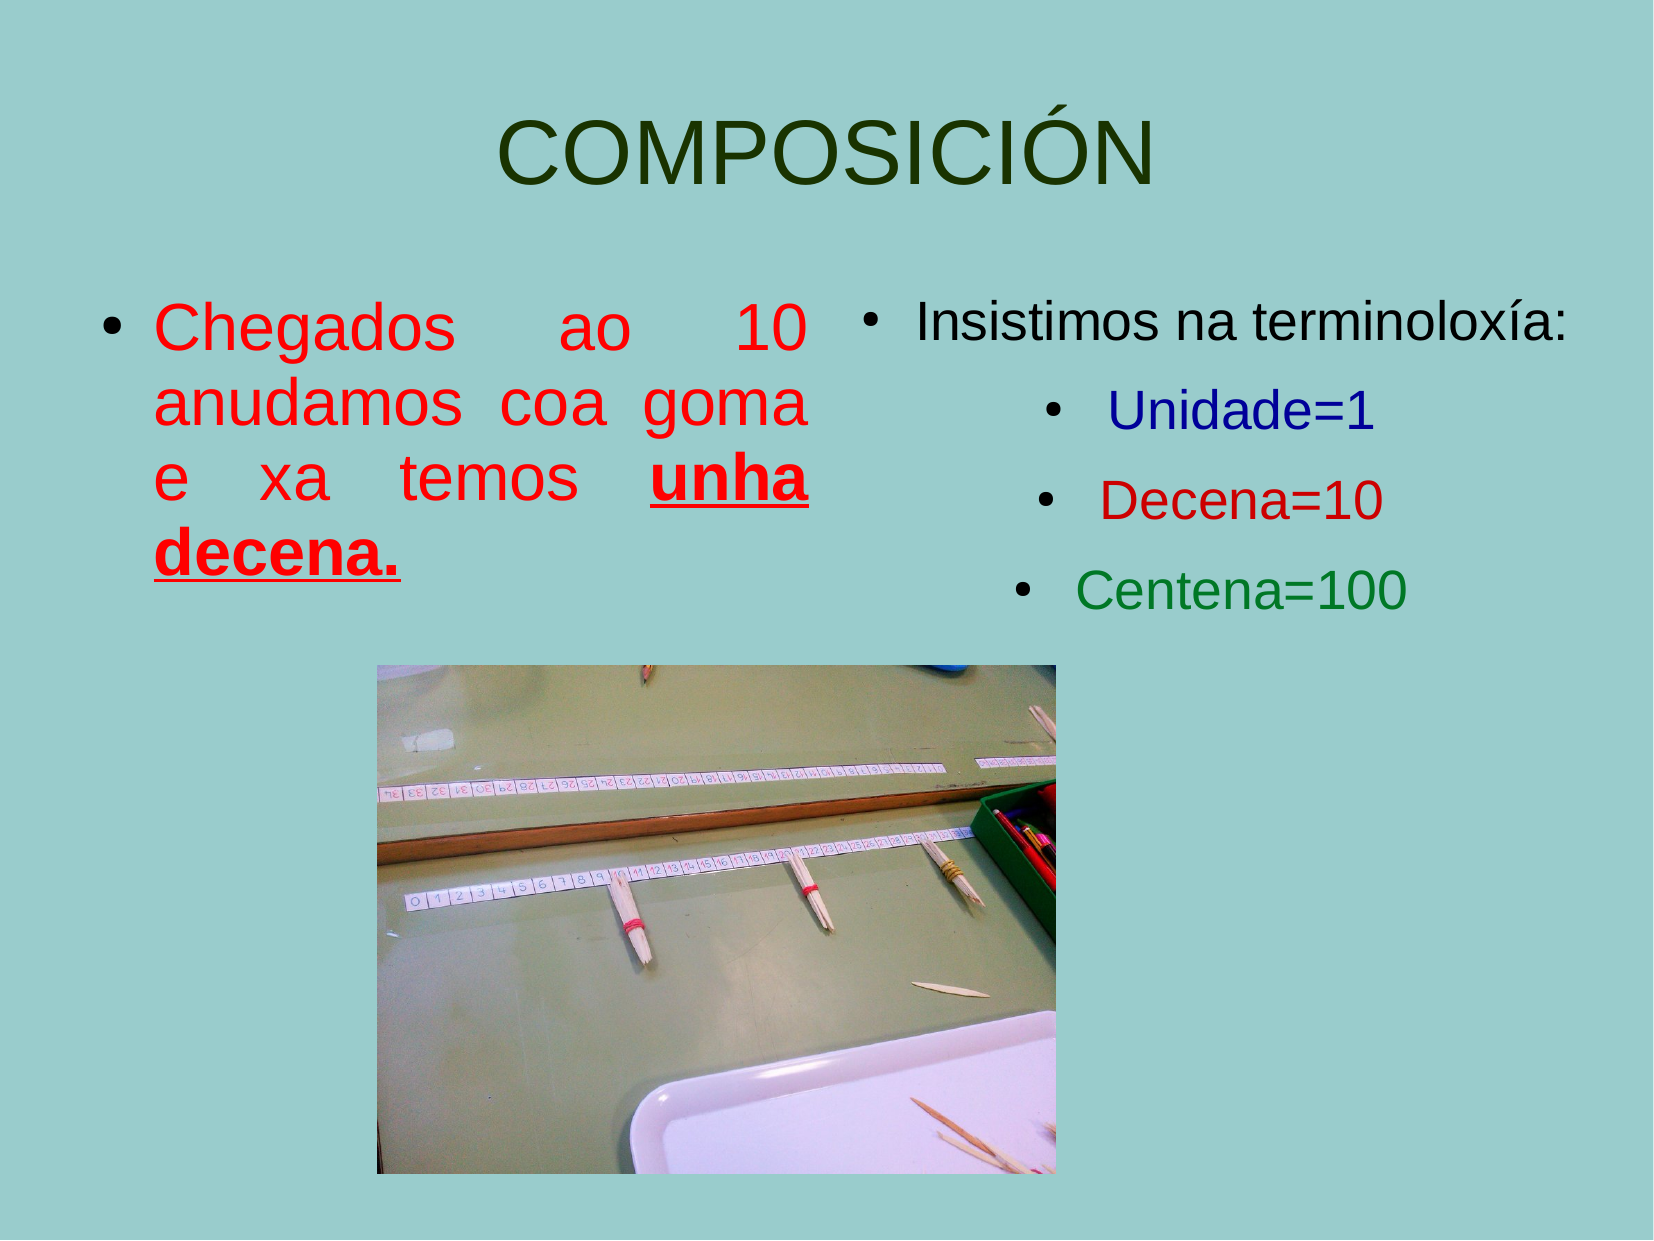

# COMPOSICIÓN
Chegados ao 10 anudamos coa goma e xa temos unha decena.
Insistimos na terminoloxía:
Unidade=1
Decena=10
Centena=100